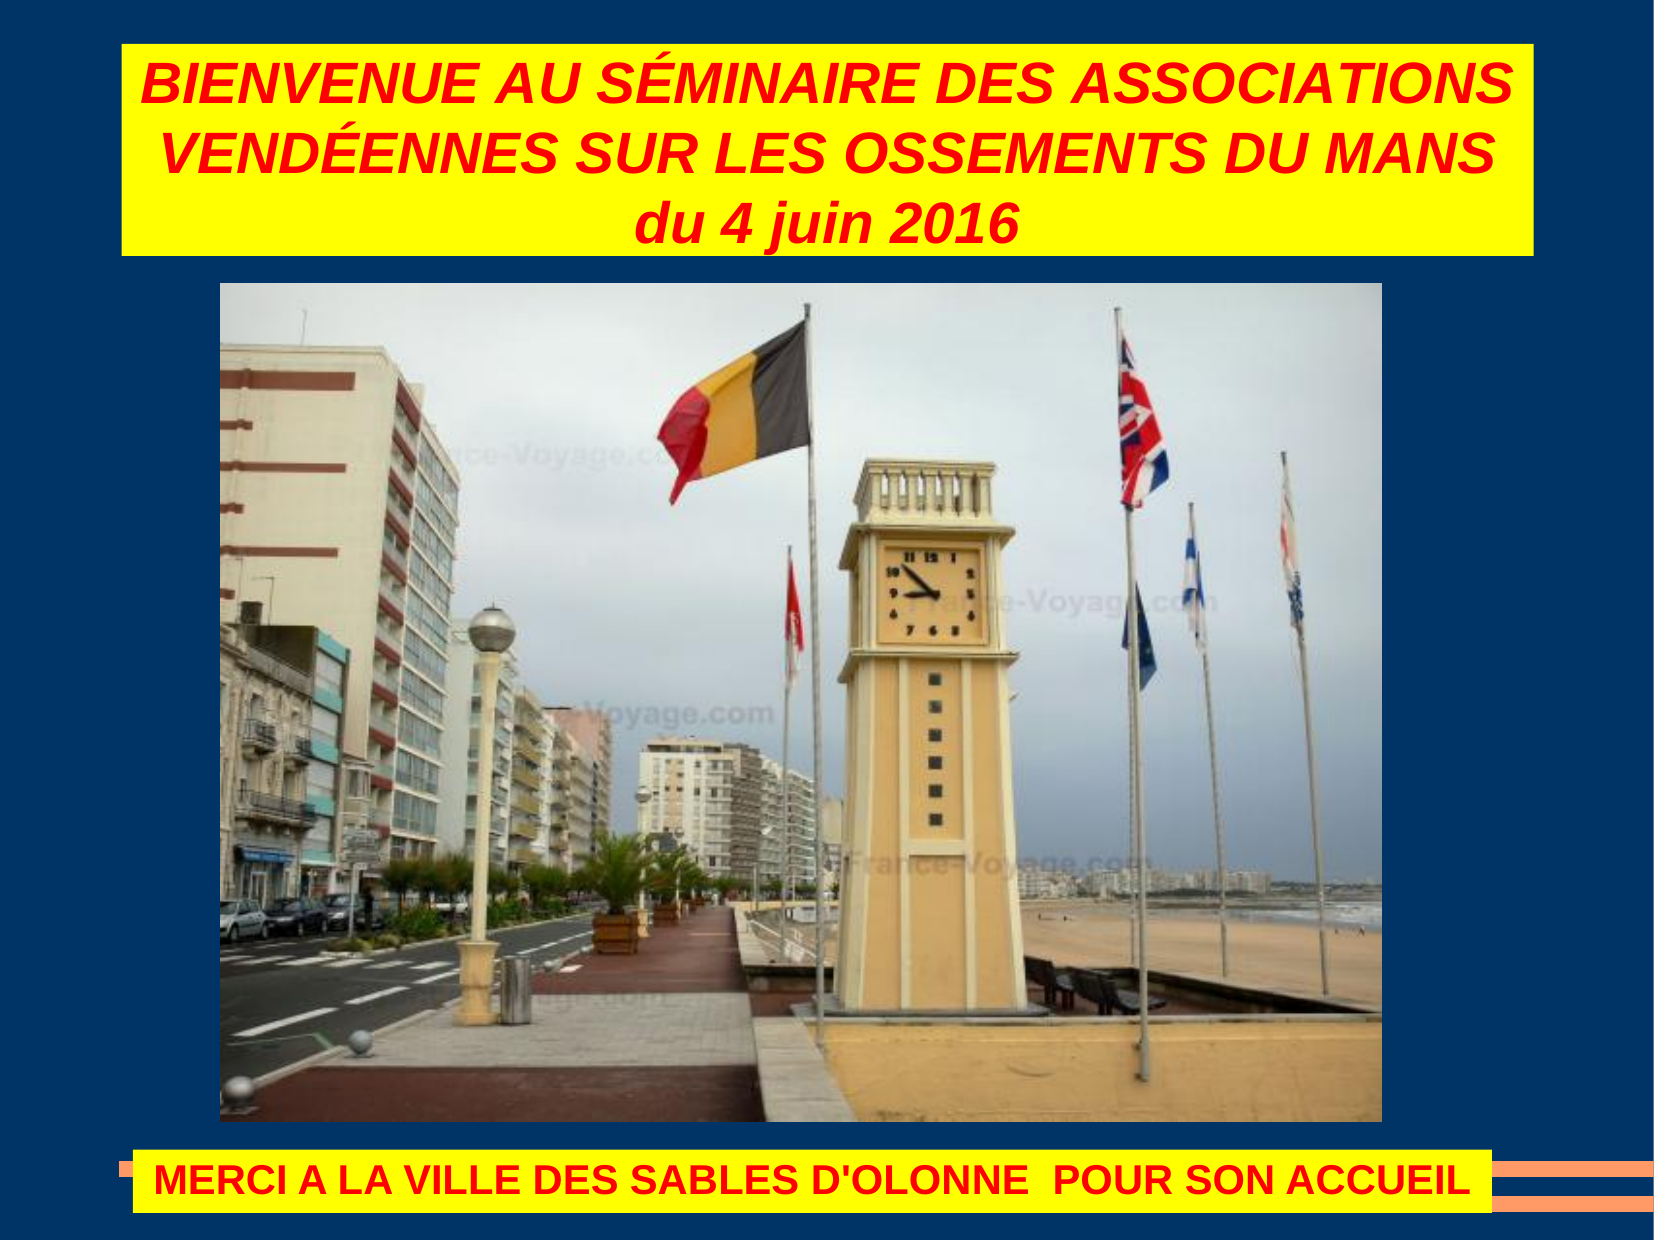

# BIENVENUE AU SÉMINAIRE DES ASSOCIATIONS VENDÉENNES SUR LES OSSEMENTS DU MANS du 4 juin 2016
MERCI A LA VILLE DES SABLES D'OLONNE POUR SON ACCUEIL